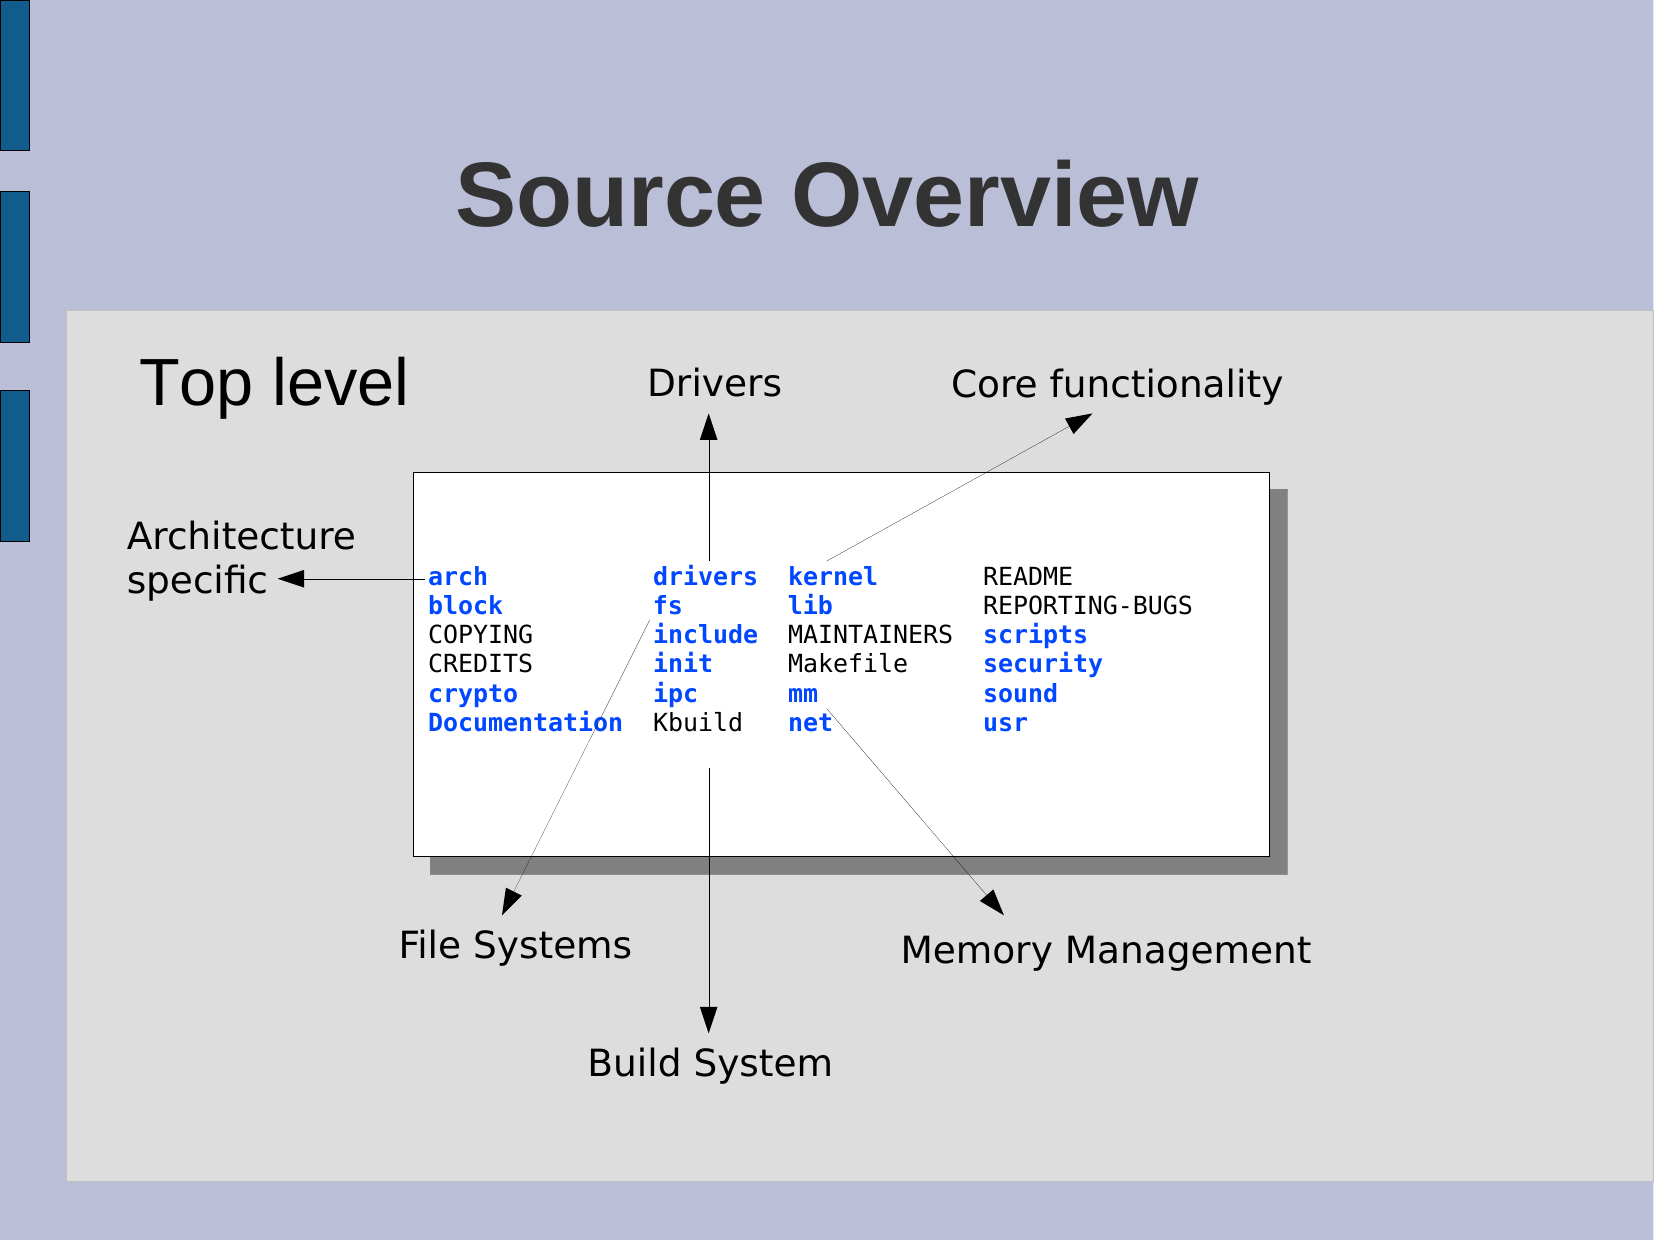

# Source Overview
Top level
Drivers
Core functionality
arch drivers kernel README
block fs lib REPORTING-BUGS
COPYING include MAINTAINERS scripts
CREDITS init Makefile security
crypto ipc mm sound
Documentation Kbuild net usr
Architecture
specific
File Systems
Memory Management
Build System